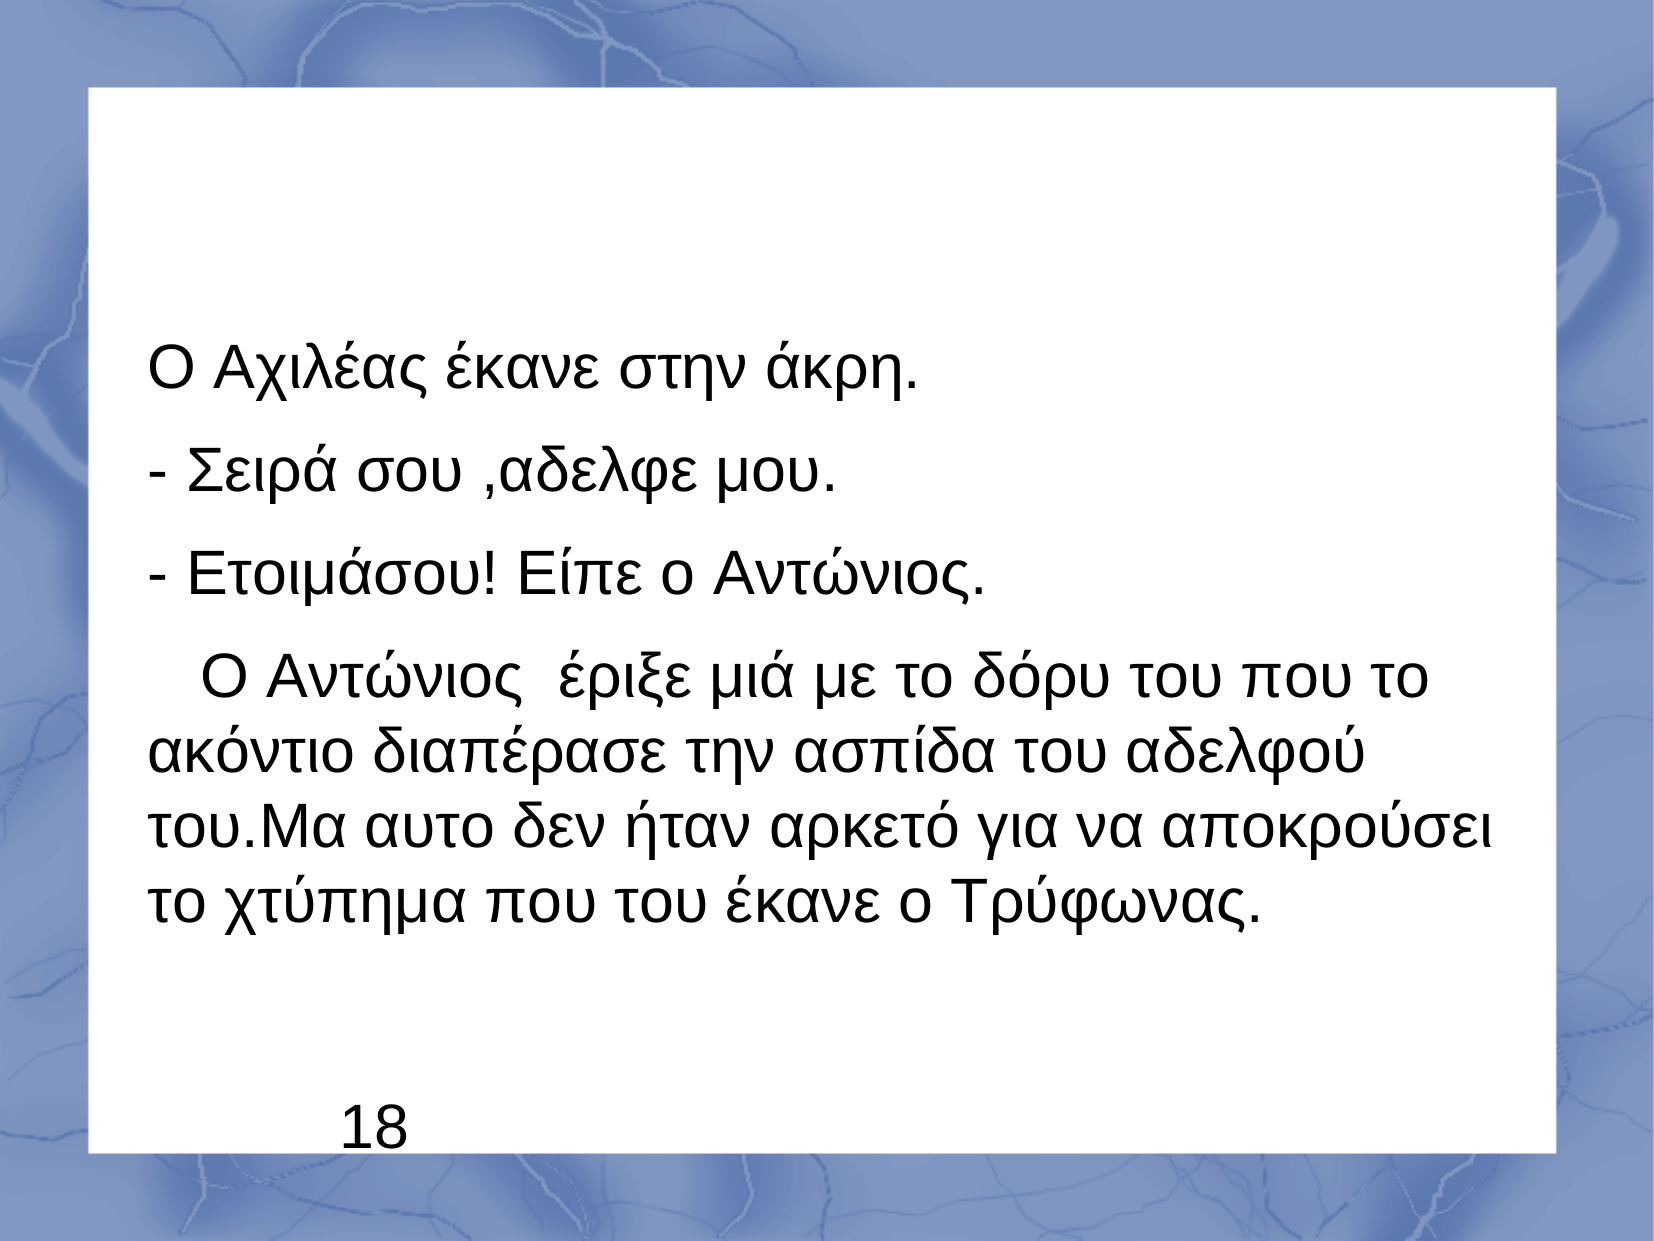

#
Ο Αχιλέας έκανε στην άκρη.
- Σειρά σου ,αδελφε μου.
- Ετοιμάσου! Είπε ο Αντώνιος.
 Ο Αντώνιος έριξε μιά με το δόρυ του που το ακόντιο διαπέρασε την ασπίδα του αδελφού του.Μα αυτο δεν ήταν αρκετό για να αποκρούσει το χτύπημα που του έκανε ο Τρύφωνας. 18